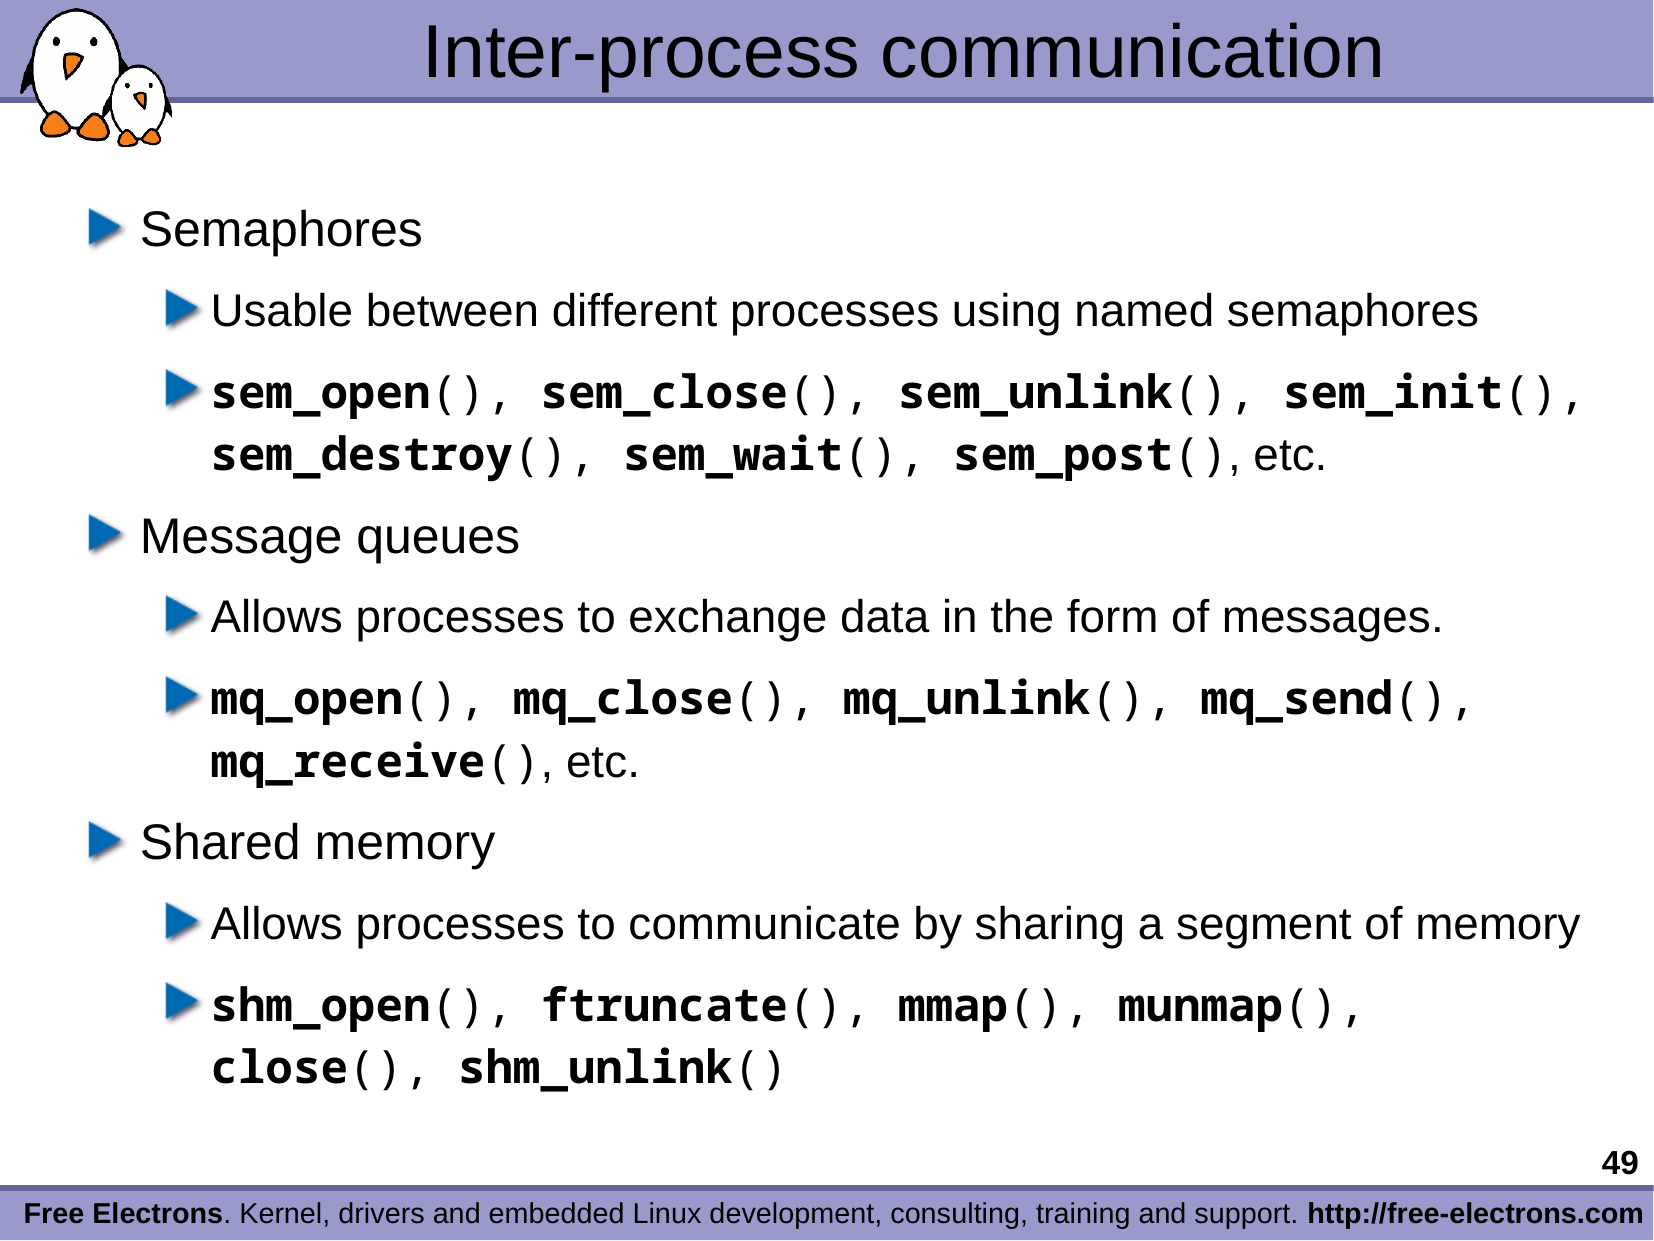

# Inter-process communication
Semaphores
Usable between different processes using named semaphores
sem_open(), sem_close(), sem_unlink(), sem_init(), sem_destroy(), sem_wait(), sem_post(), etc.
Message queues
Allows processes to exchange data in the form of messages.
mq_open(), mq_close(), mq_unlink(), mq_send(), mq_receive(), etc.
Shared memory
Allows processes to communicate by sharing a segment of memory
shm_open(), ftruncate(), mmap(), munmap(), close(), shm_unlink()